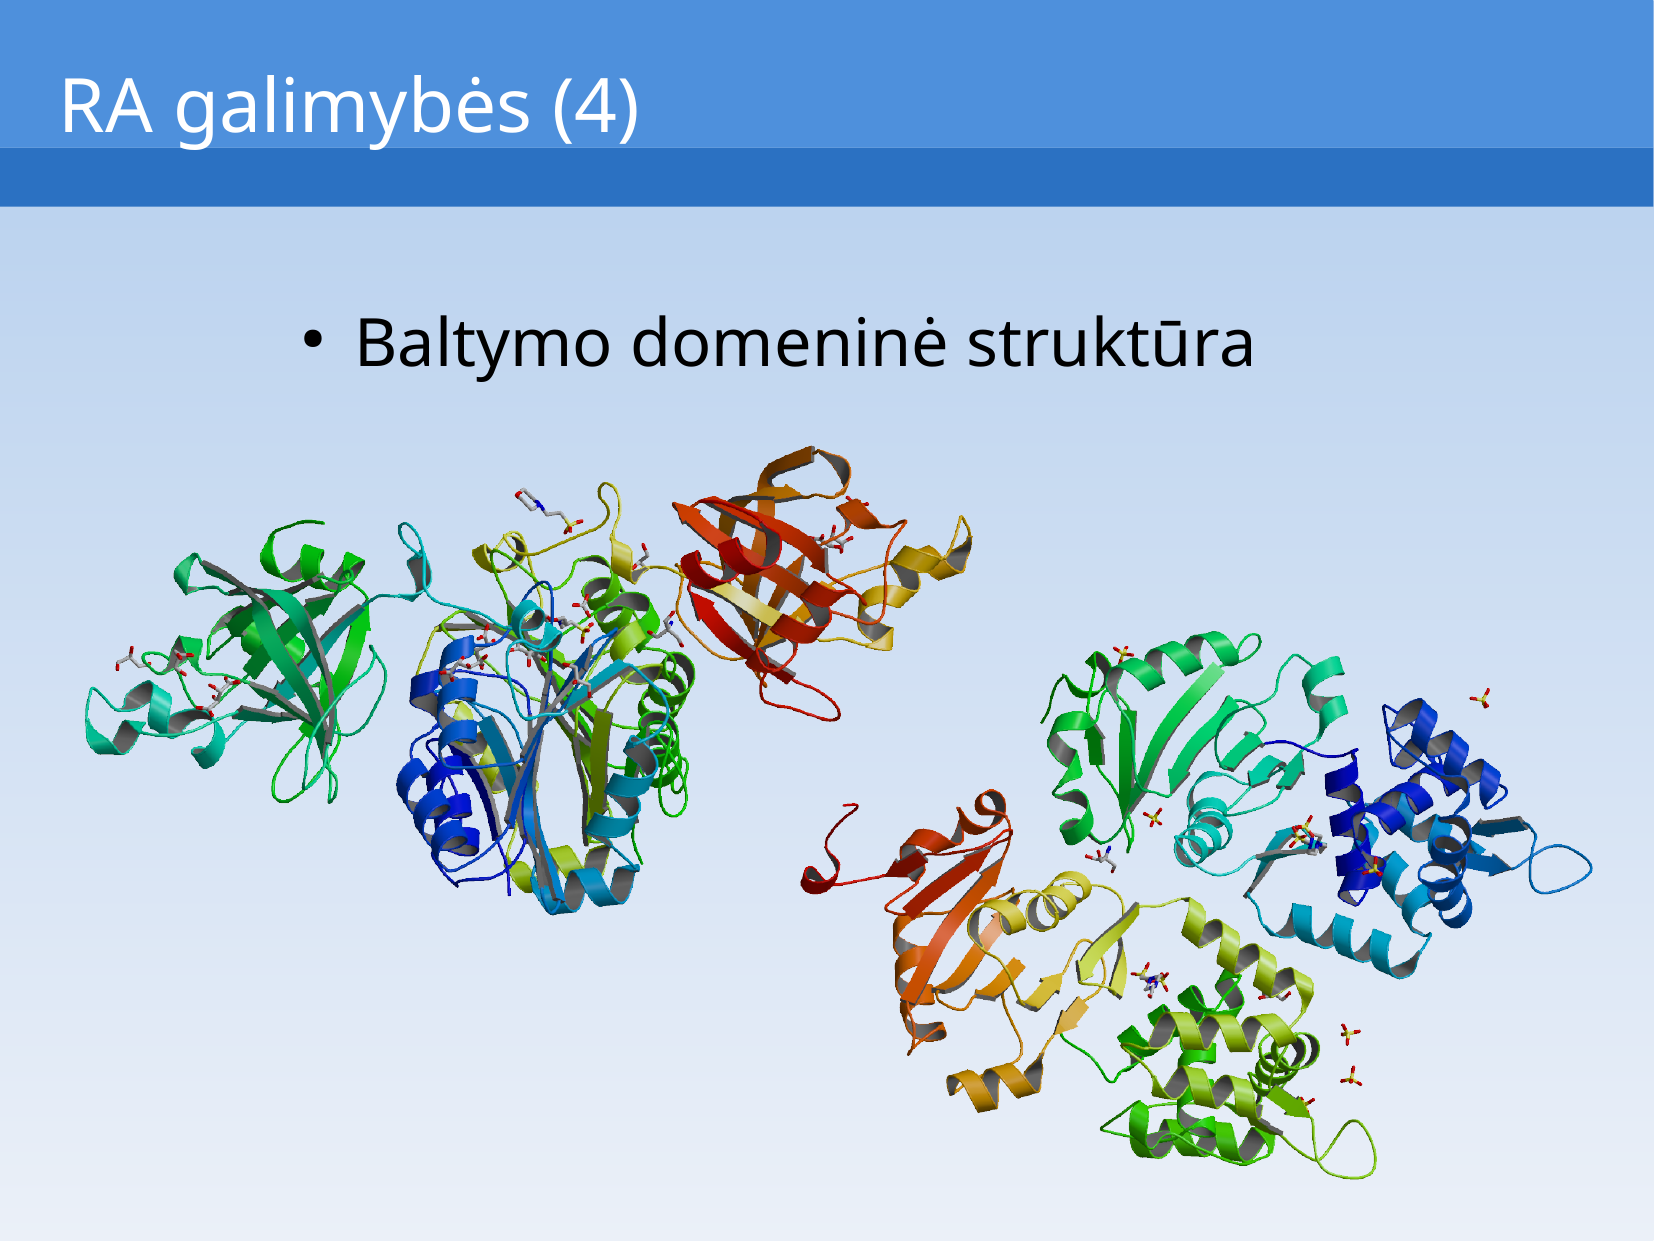

# RA galimybės (4)
Baltymo domeninė struktūra